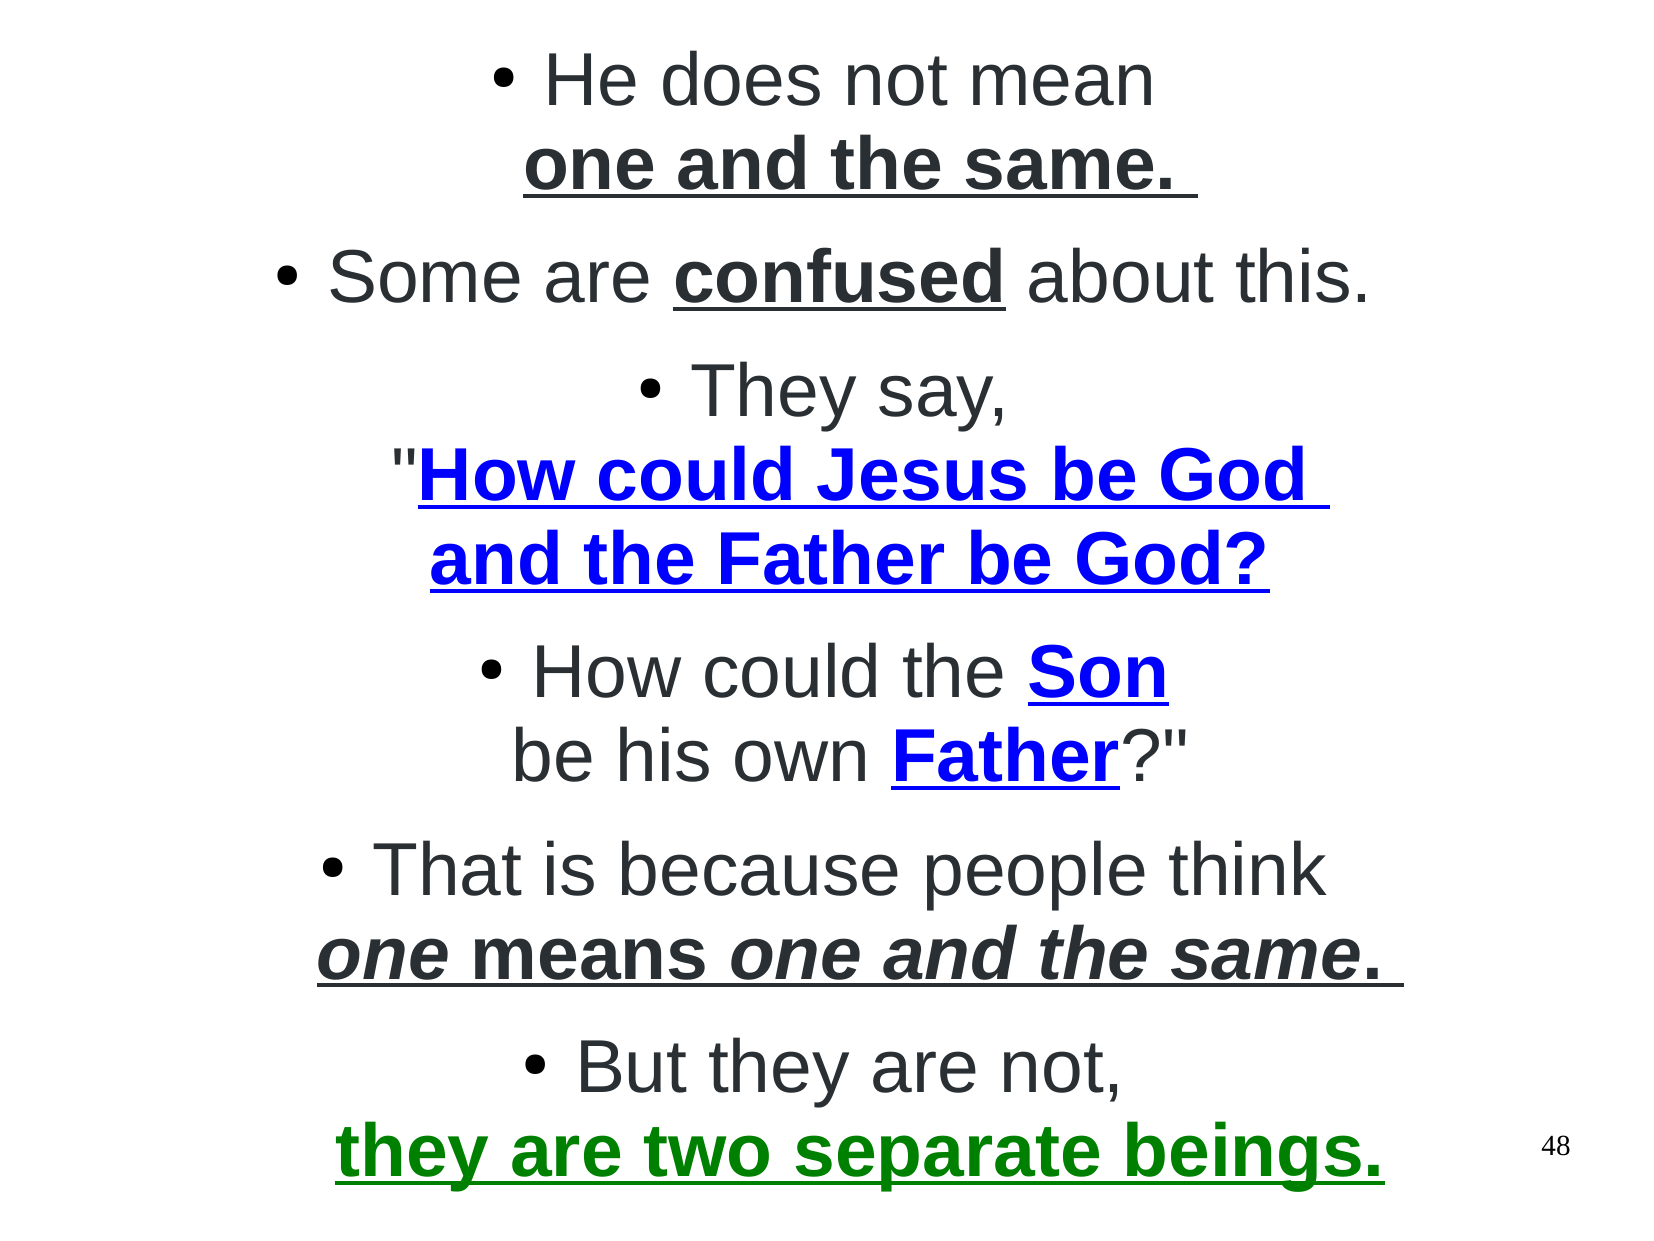

# He does not mean one and the same.
Some are confused about this.
They say,
"How could Jesus be God
and the Father be God?
How could the Son
be his own Father?"
That is because people think
one means one and the same.
But they are not,
they are two separate beings.
48